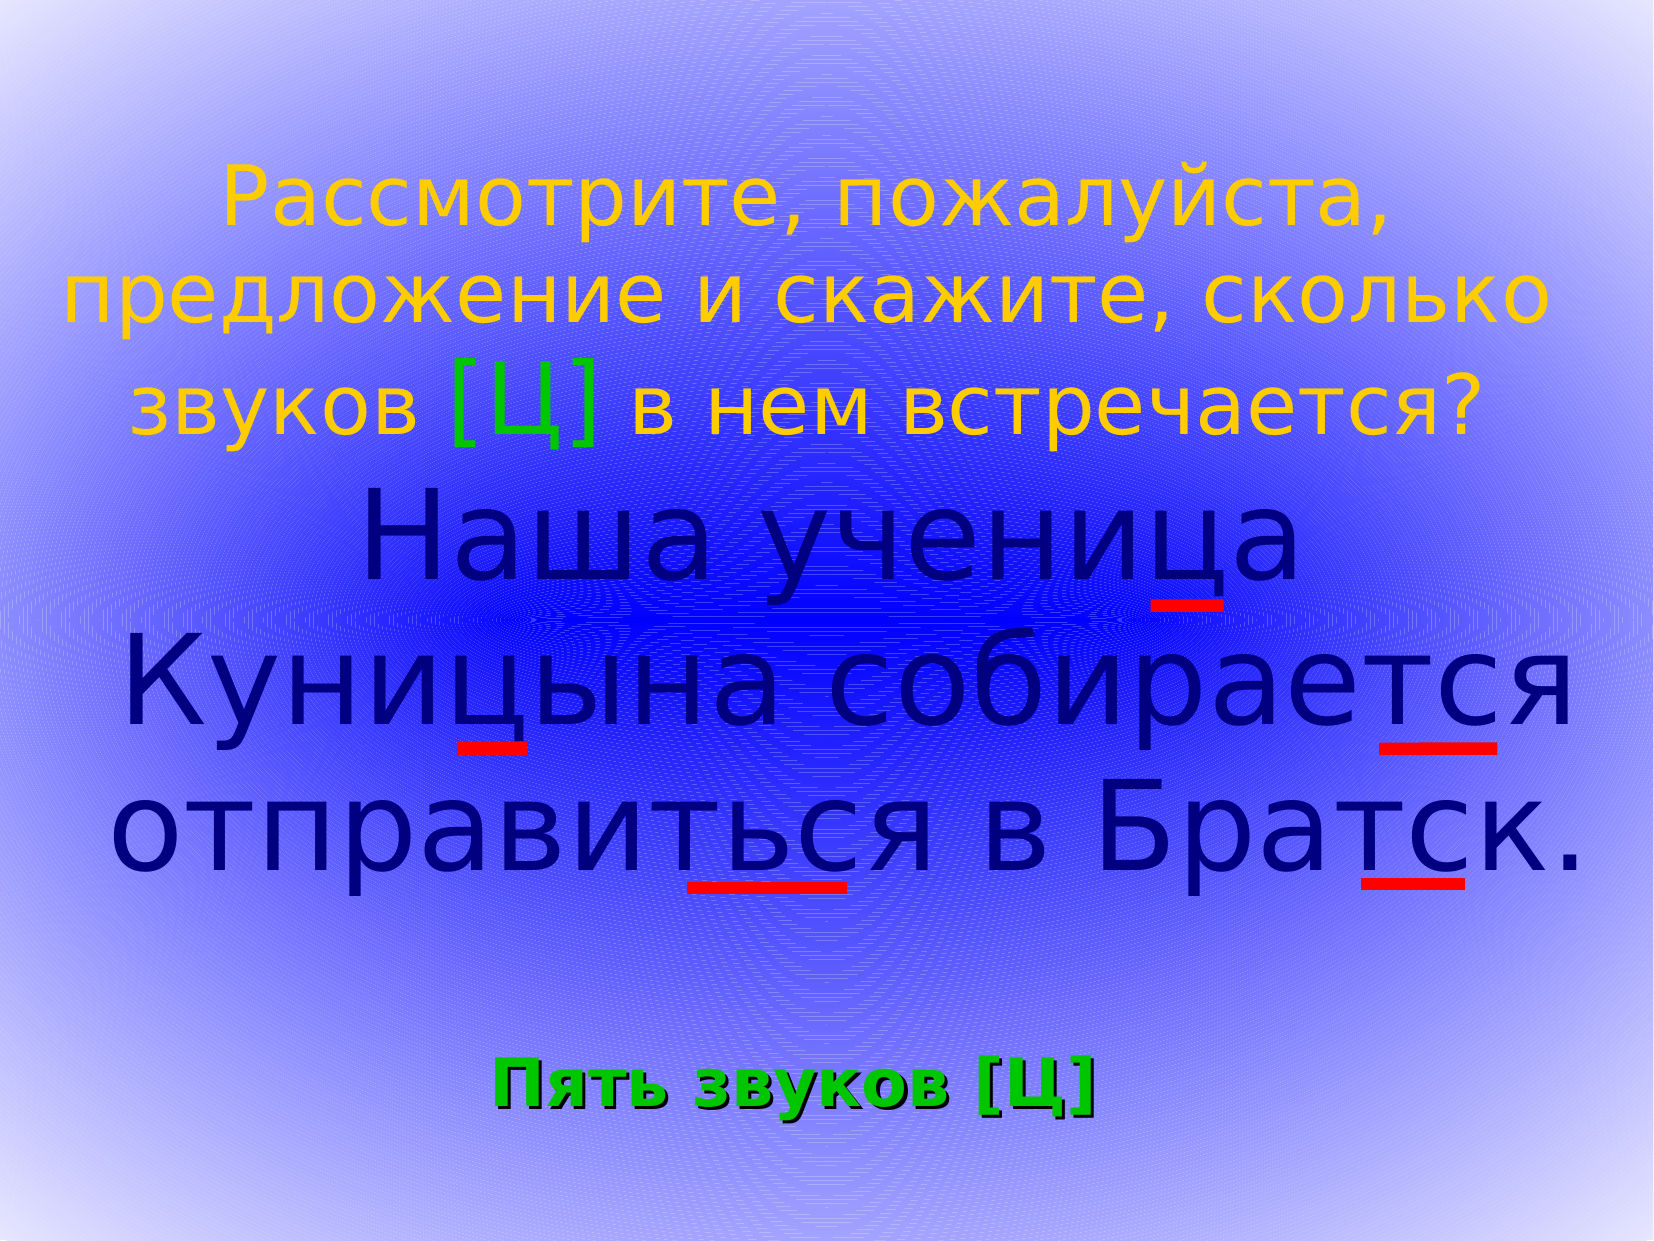

# Рассмотрите, пожалуйста, предложение и скажите, сколько звуков [Ц] в нем встречается?
Наша ученица Куницына собирается отправиться в Братск.
Пять звуков [Ц]